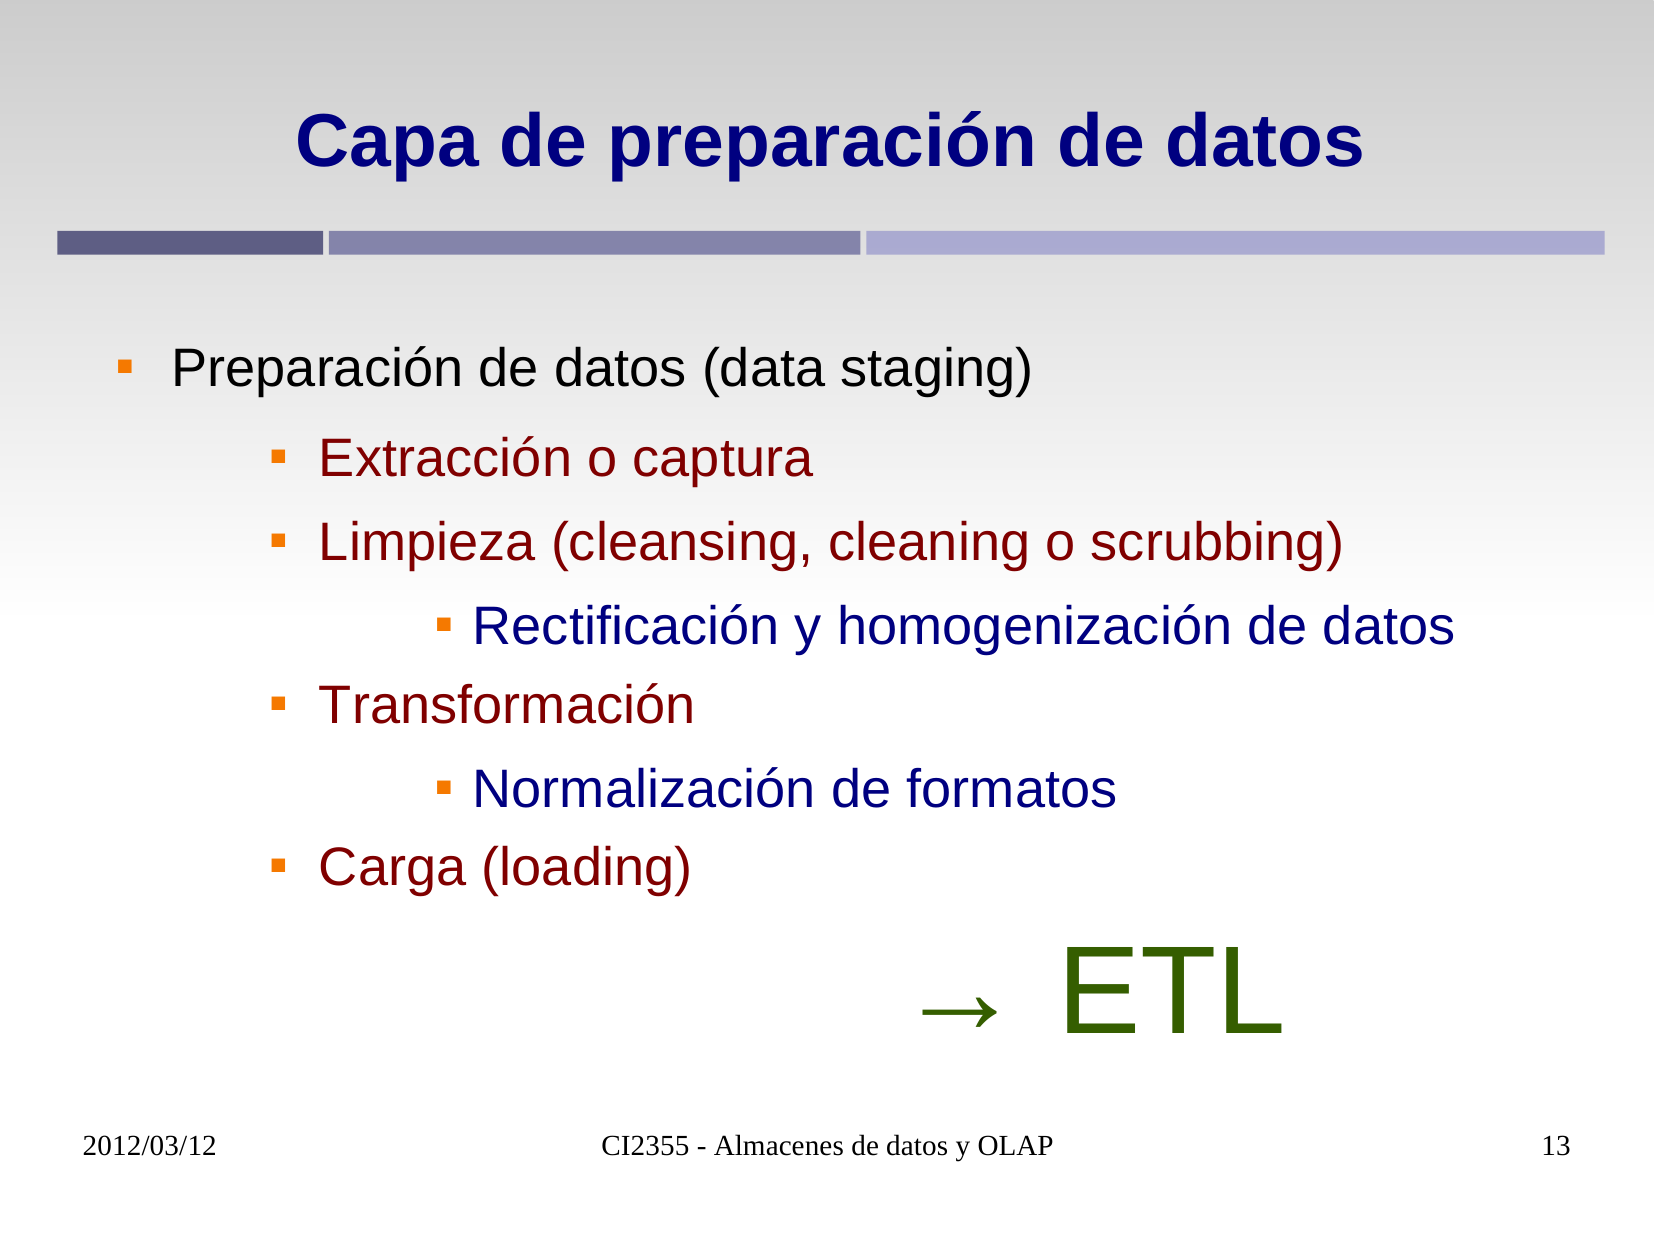

# Capa de preparación de datos
Preparación de datos (data staging)
Extracción o captura
Limpieza (cleansing, cleaning o scrubbing)
Rectificación y homogenización de datos
Transformación
Normalización de formatos
Carga (loading)
→ ETL
2012/03/12
CI2355 - Almacenes de datos y OLAP
13